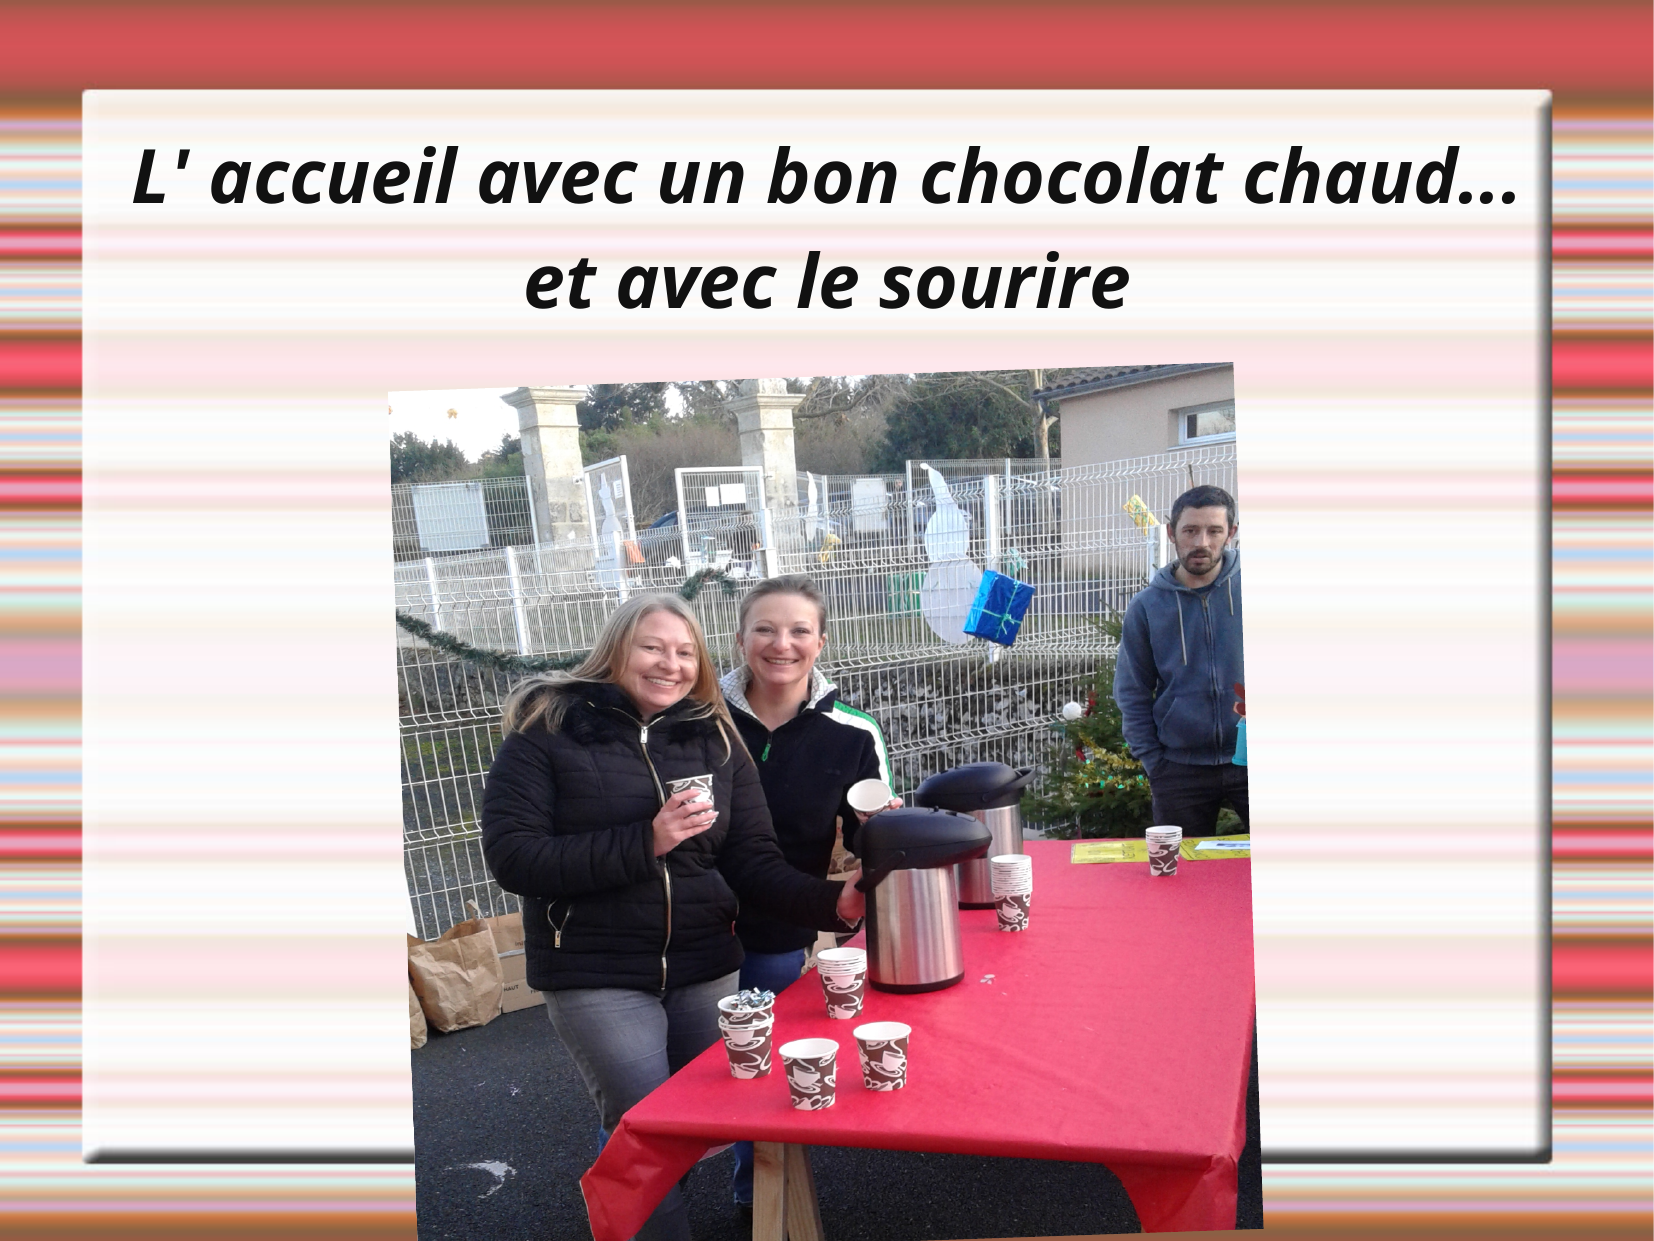

# L' accueil avec un bon chocolat chaud... et avec le sourire